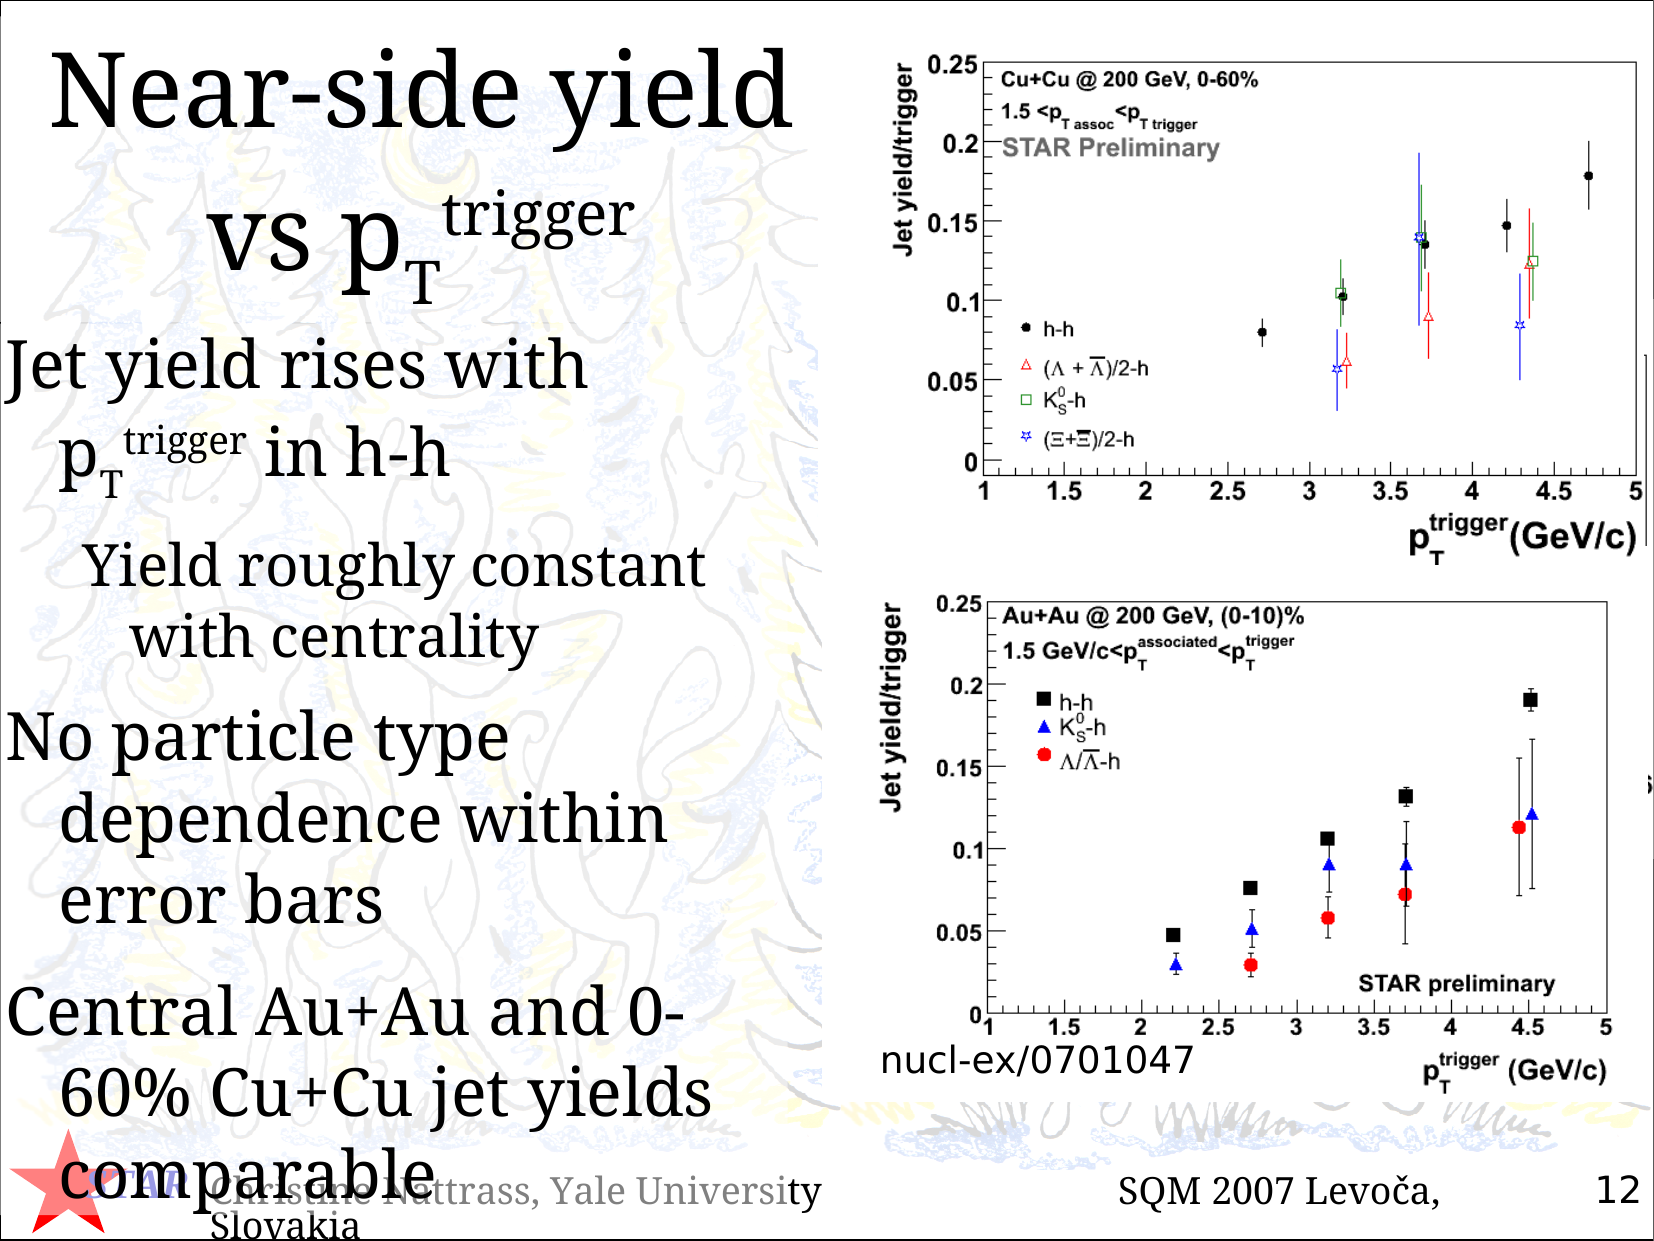

nucl-ex/0701047
# Near-side yield vs pTtrigger
Jet yield rises with pTtrigger in h-h
Yield roughly constant with centrality
No particle type dependence within error bars
Central Au+Au and 0-60% Cu+Cu jet yields comparable